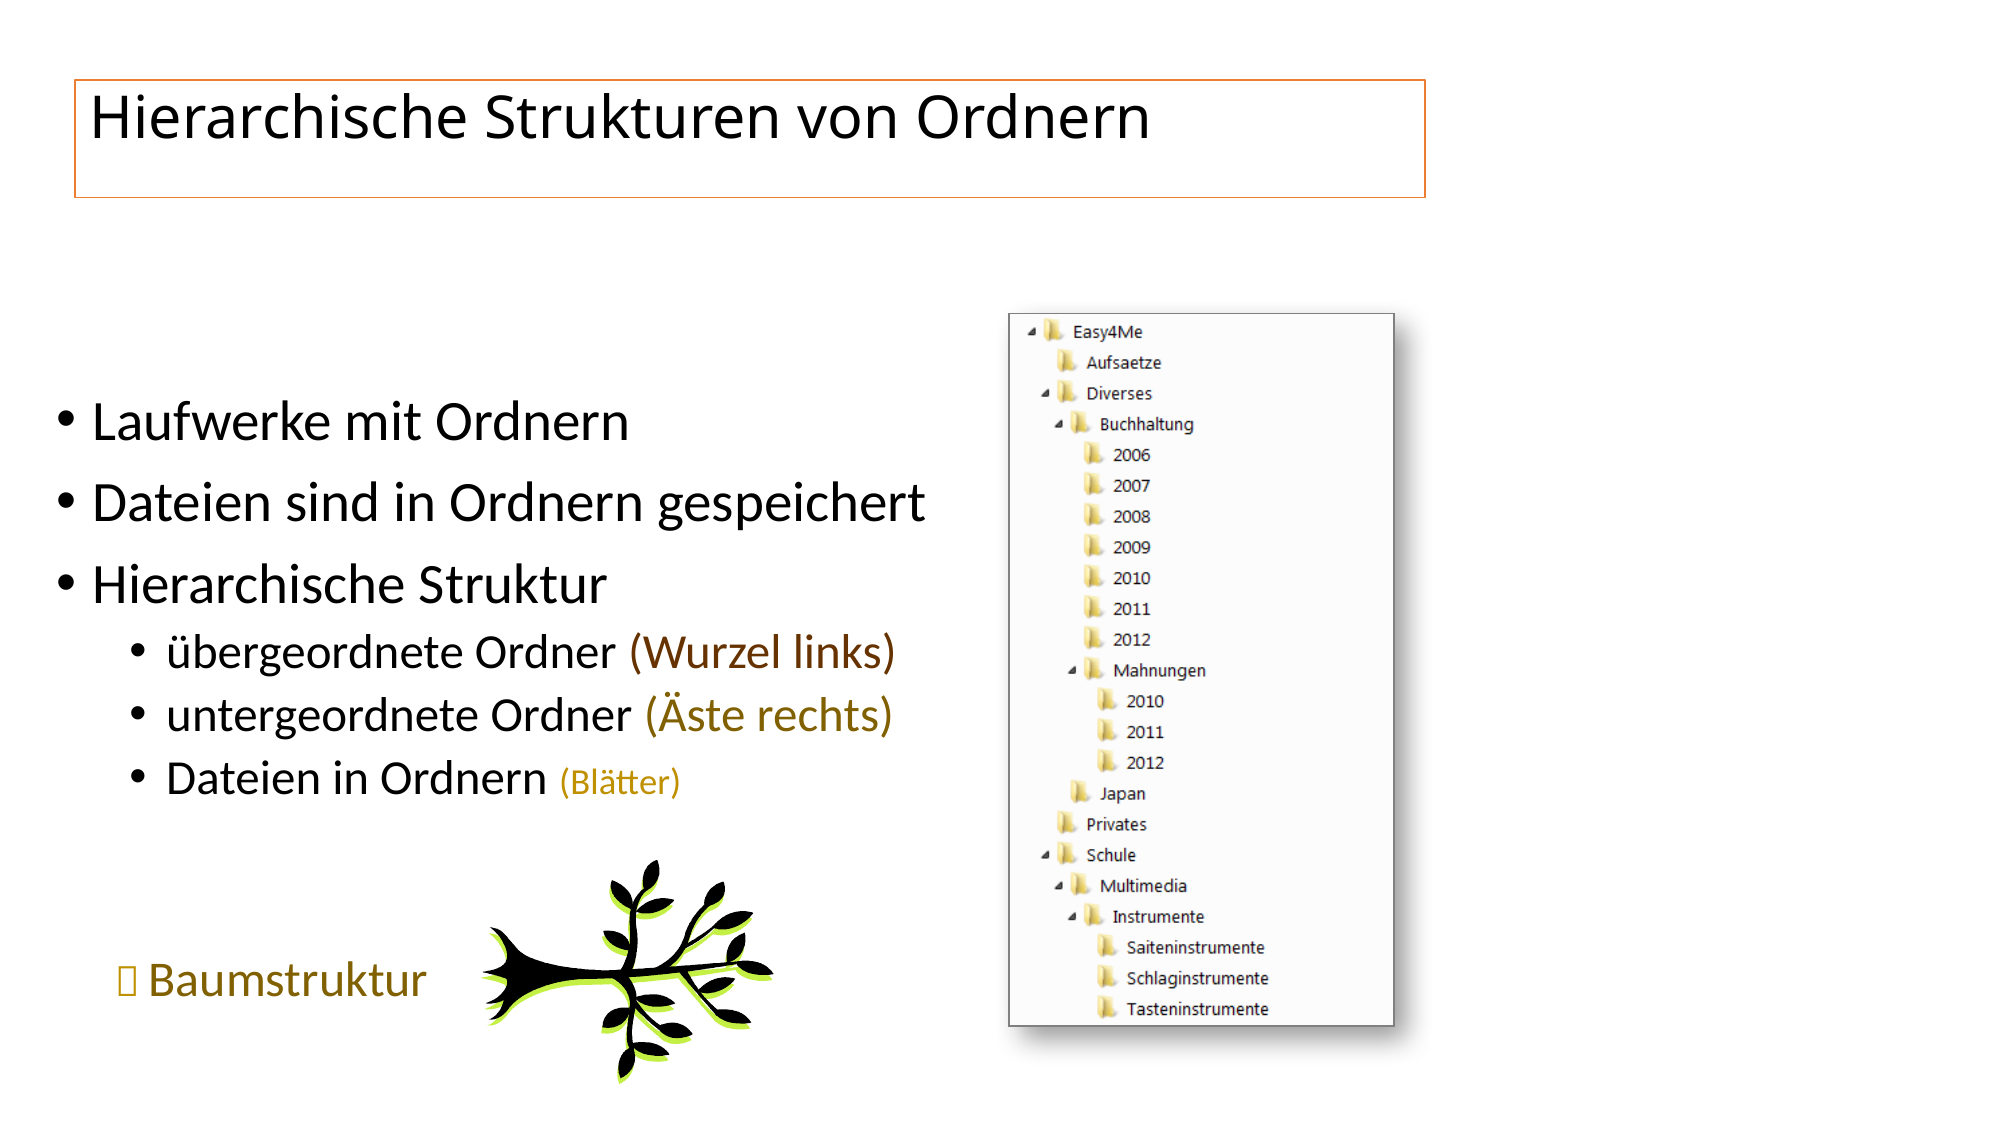

Hierarchische Strukturen von Ordnern
Laufwerke mit Ordnern
Dateien sind in Ordnern gespeichert
Hierarchische Struktur
übergeordnete Ordner (Wurzel links)
untergeordnete Ordner (Äste rechts)
Dateien in Ordnern (Blätter)
 Baumstruktur